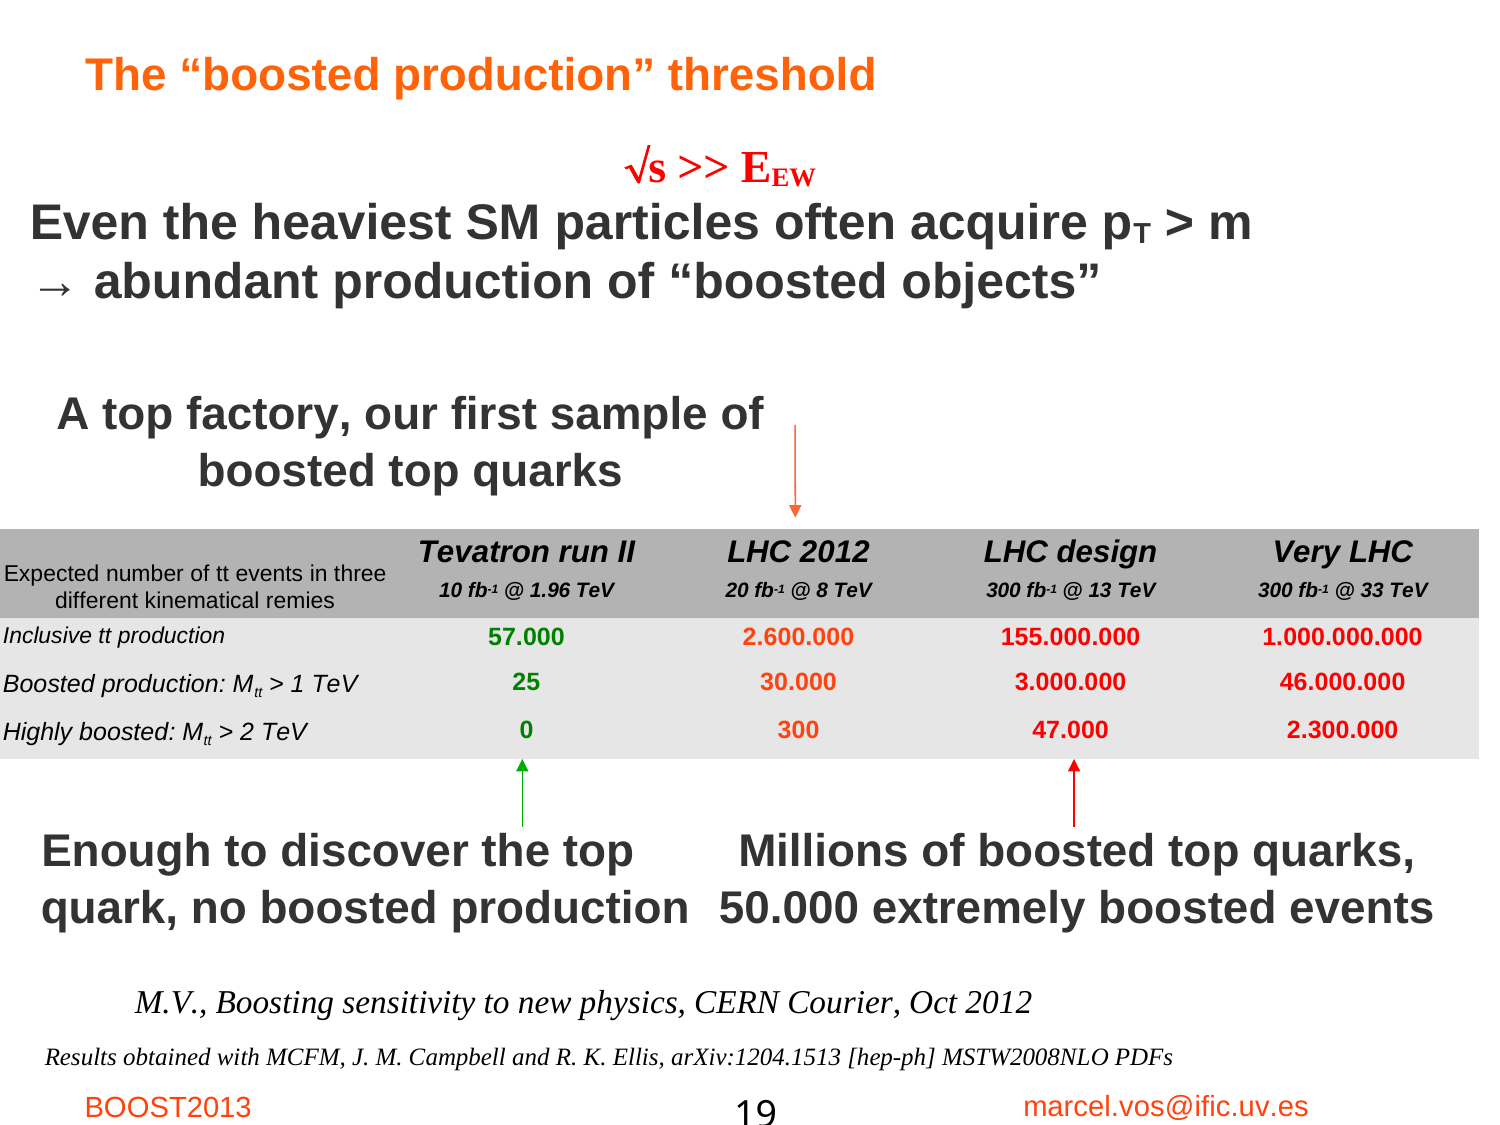

# The “boosted production” threshold
Ös >> EEW
Even the heaviest SM particles often acquire pT > m
→ abundant production of “boosted objects”
A top factory, our first sample of boosted top quarks
| Expected number of tt events in three different kinematical remies | Tevatron run II 10 fb-1 @ 1.96 TeV | LHC 2012 20 fb-1 @ 8 TeV | LHC design 300 fb-1 @ 13 TeV | Very LHC 300 fb-1 @ 33 TeV |
| --- | --- | --- | --- | --- |
| Inclusive tt production | 57.000 | 2.600.000 | 155.000.000 | 1.000.000.000 |
| Boosted production: Mtt > 1 TeV | 25 | 30.000 | 3.000.000 | 46.000.000 |
| Highly boosted: Mtt > 2 TeV | 0 | 300 | 47.000 | 2.300.000 |
Enough to discover the top quark, no boosted production
Millions of boosted top quarks, 50.000 extremely boosted events
M.V., Boosting sensitivity to new physics, CERN Courier, Oct 2012
Results obtained with MCFM, J. M. Campbell and R. K. Ellis, arXiv:1204.1513 [hep-ph] MSTW2008NLO PDFs
19
Marcel.Vos@ific.uv.es Università di Firenze and INFN-Firenze